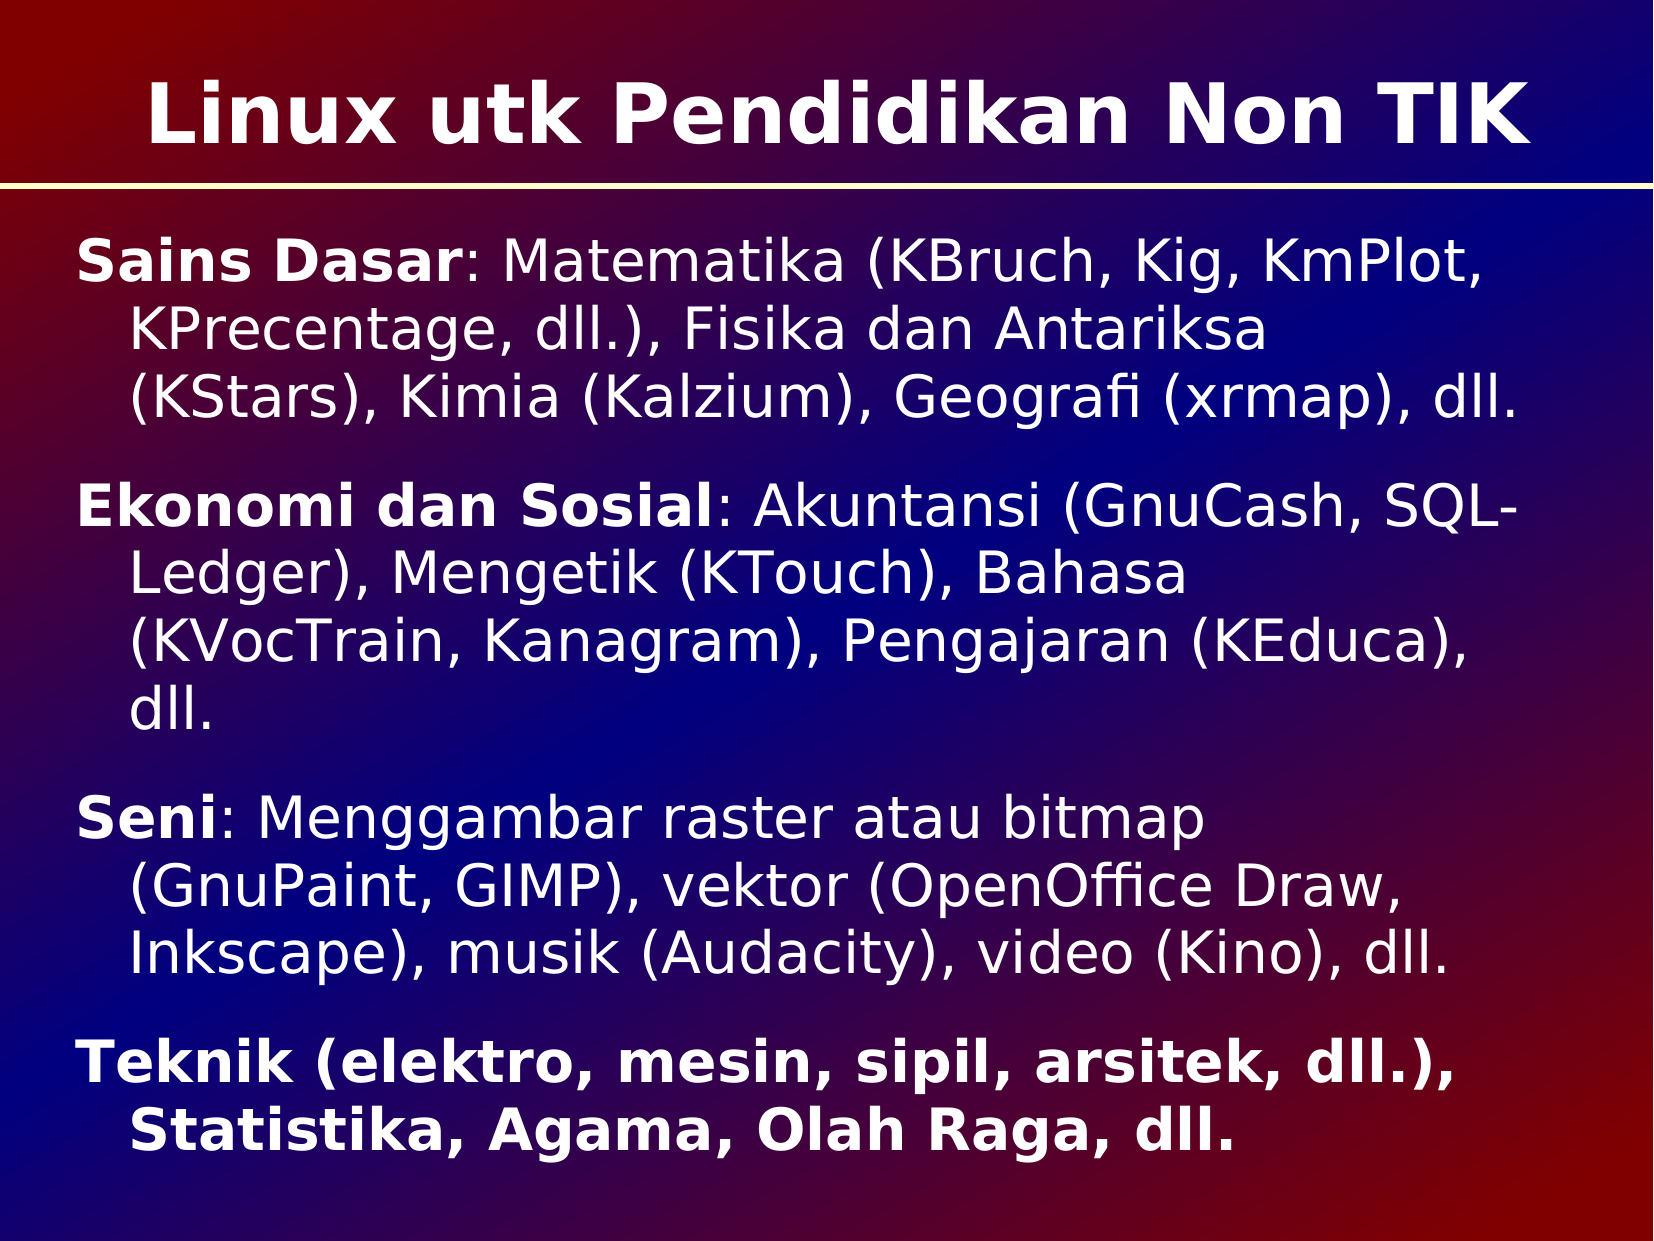

# Linux utk Pendidikan Non TIK
Sains Dasar: Matematika (KBruch, Kig, KmPlot, KPrecentage, dll.), Fisika dan Antariksa (KStars), Kimia (Kalzium), Geografi (xrmap), dll.
Ekonomi dan Sosial: Akuntansi (GnuCash, SQL-Ledger), Mengetik (KTouch), Bahasa (KVocTrain, Kanagram), Pengajaran (KEduca), dll.
Seni: Menggambar raster atau bitmap (GnuPaint, GIMP), vektor (OpenOffice Draw, Inkscape), musik (Audacity), video (Kino), dll.
Teknik (elektro, mesin, sipil, arsitek, dll.), Statistika, Agama, Olah Raga, dll.